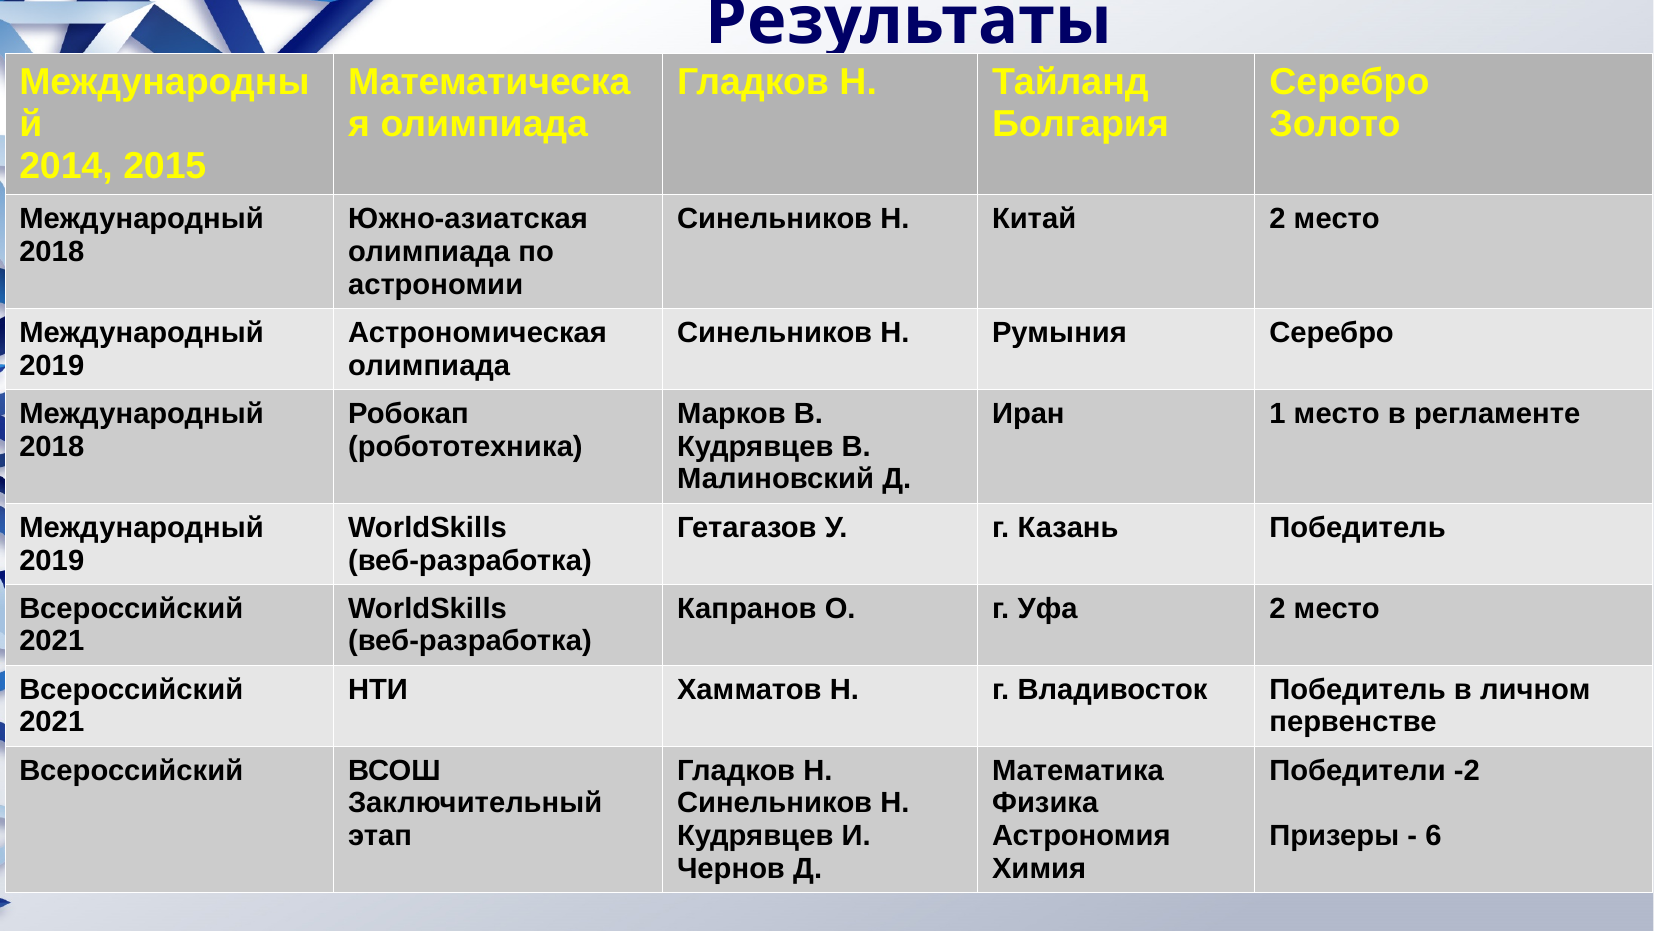

# Результаты
| Международный 2014, 2015 | Математическая олимпиада | Гладков Н. | Тайланд Болгария | Серебро Золото |
| --- | --- | --- | --- | --- |
| Международный 2018 | Южно-азиатская олимпиада по астрономии | Синельников Н. | Китай | 2 место |
| Международный 2019 | Астрономическая олимпиада | Синельников Н. | Румыния | Серебро |
| Международный 2018 | Робокап (робототехника) | Марков В. Кудрявцев В. Малиновский Д. | Иран | 1 место в регламенте |
| Международный 2019 | WorldSkills (веб-разработка) | Гетагазов У. | г. Казань | Победитель |
| Всероссийский 2021 | WorldSkills (веб-разработка) | Капранов О. | г. Уфа | 2 место |
| Всероссийский 2021 | НТИ | Хамматов Н. | г. Владивосток | Победитель в личном первенстве |
| Всероссийский | ВСОШ Заключительный этап | Гладков Н. Синельников Н. Кудрявцев И. Чернов Д. | Математика Физика Астрономия Химия | Победители -2 Призеры - 6 |